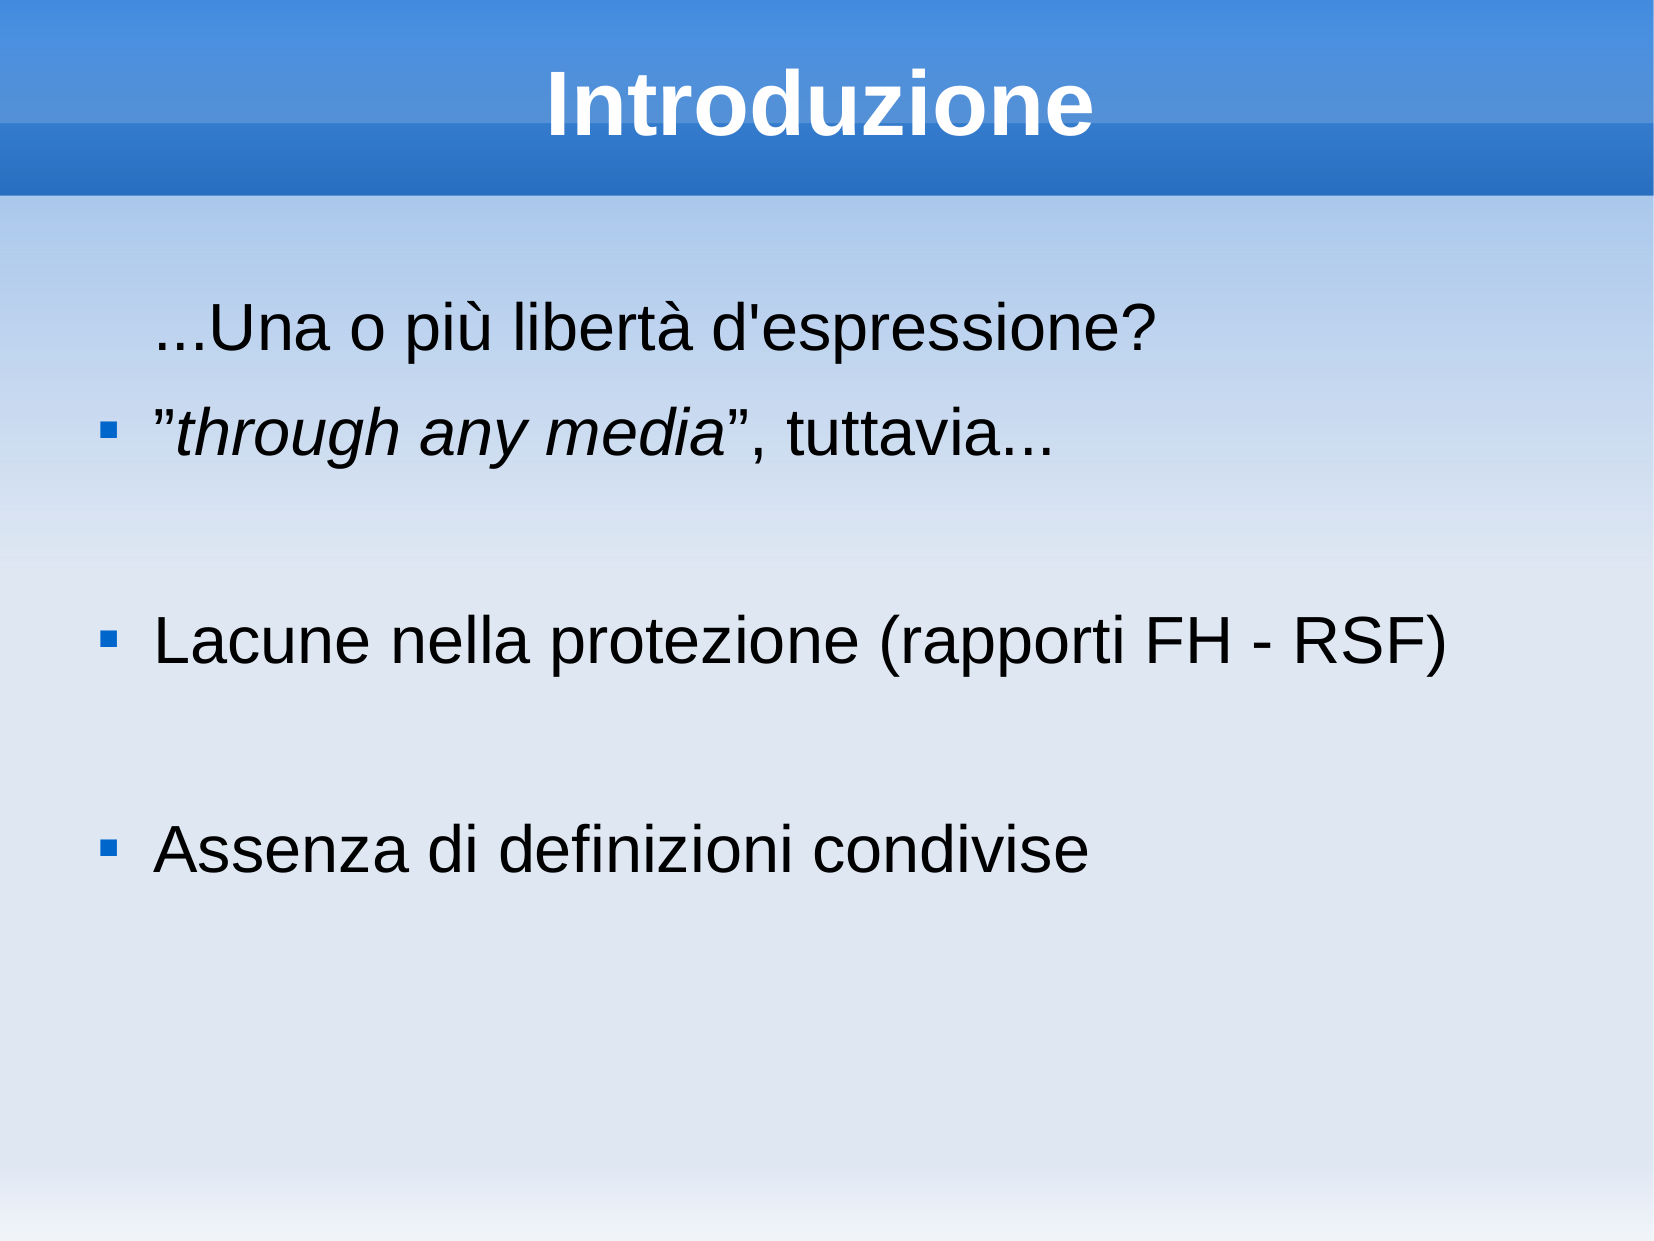

# Introduzione
...Una o più libertà d'espressione?
”through any media”, tuttavia...
Lacune nella protezione (rapporti FH - RSF)
Assenza di definizioni condivise